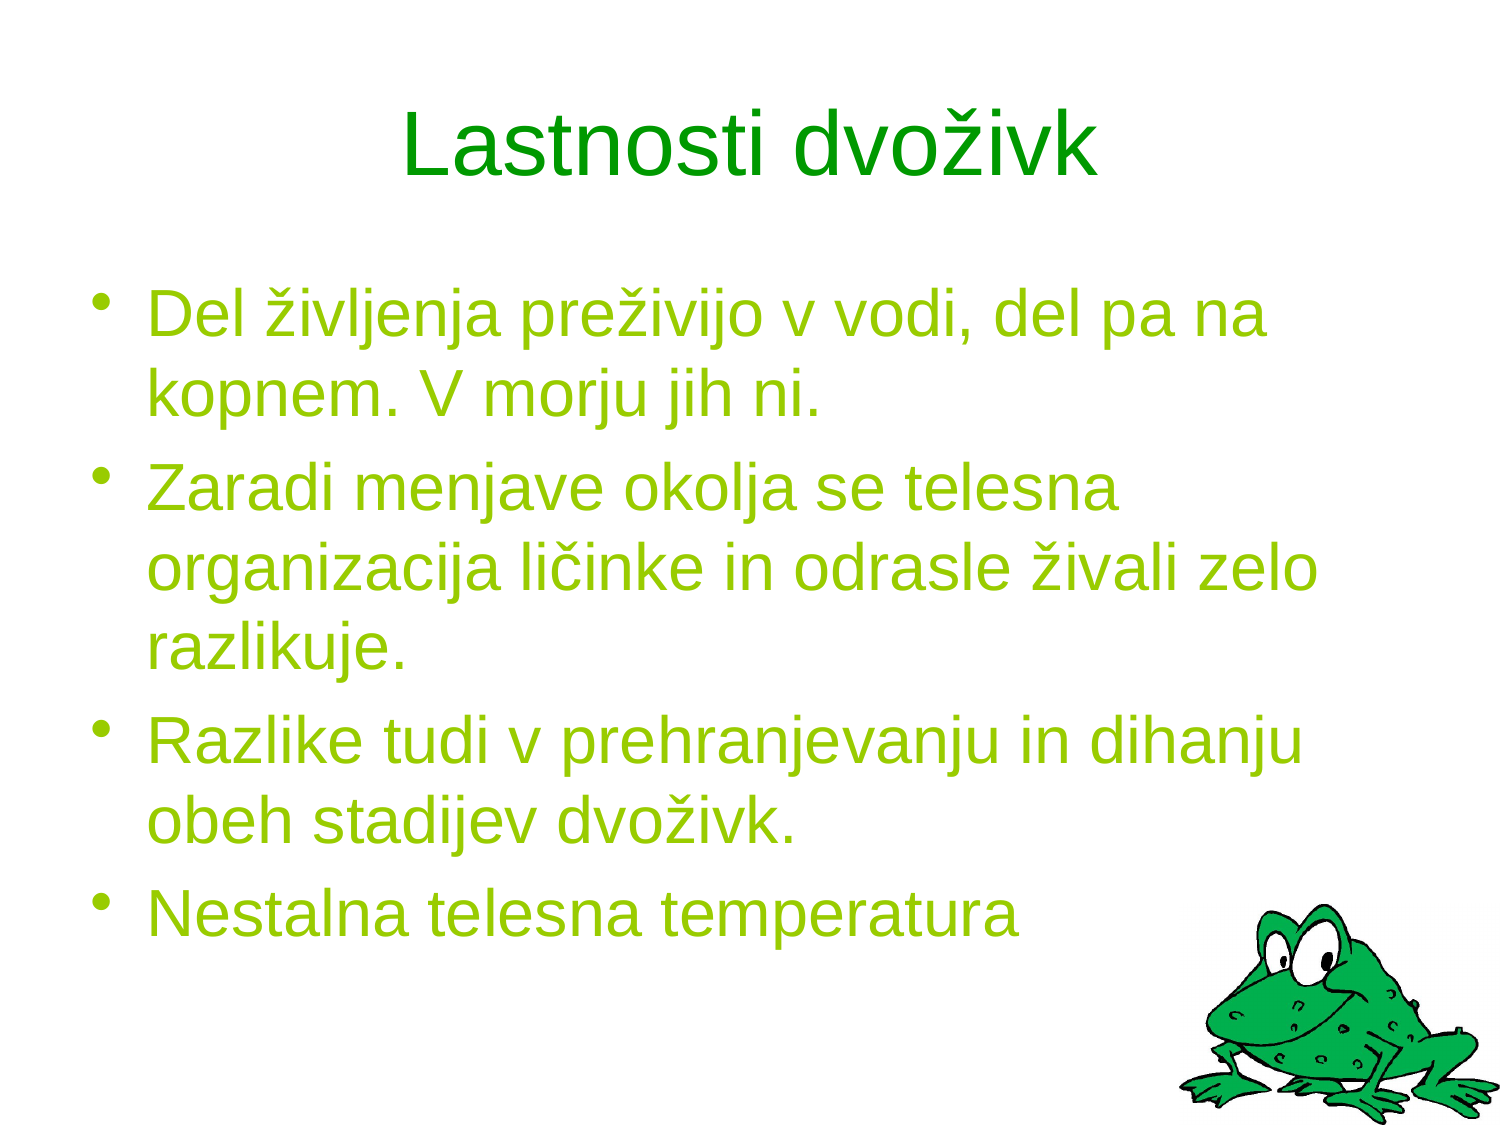

# Lastnosti dvoživk
Del življenja preživijo v vodi, del pa na kopnem. V morju jih ni.
Zaradi menjave okolja se telesna organizacija ličinke in odrasle živali zelo razlikuje.
Razlike tudi v prehranjevanju in dihanju obeh stadijev dvoživk.
Nestalna telesna temperatura